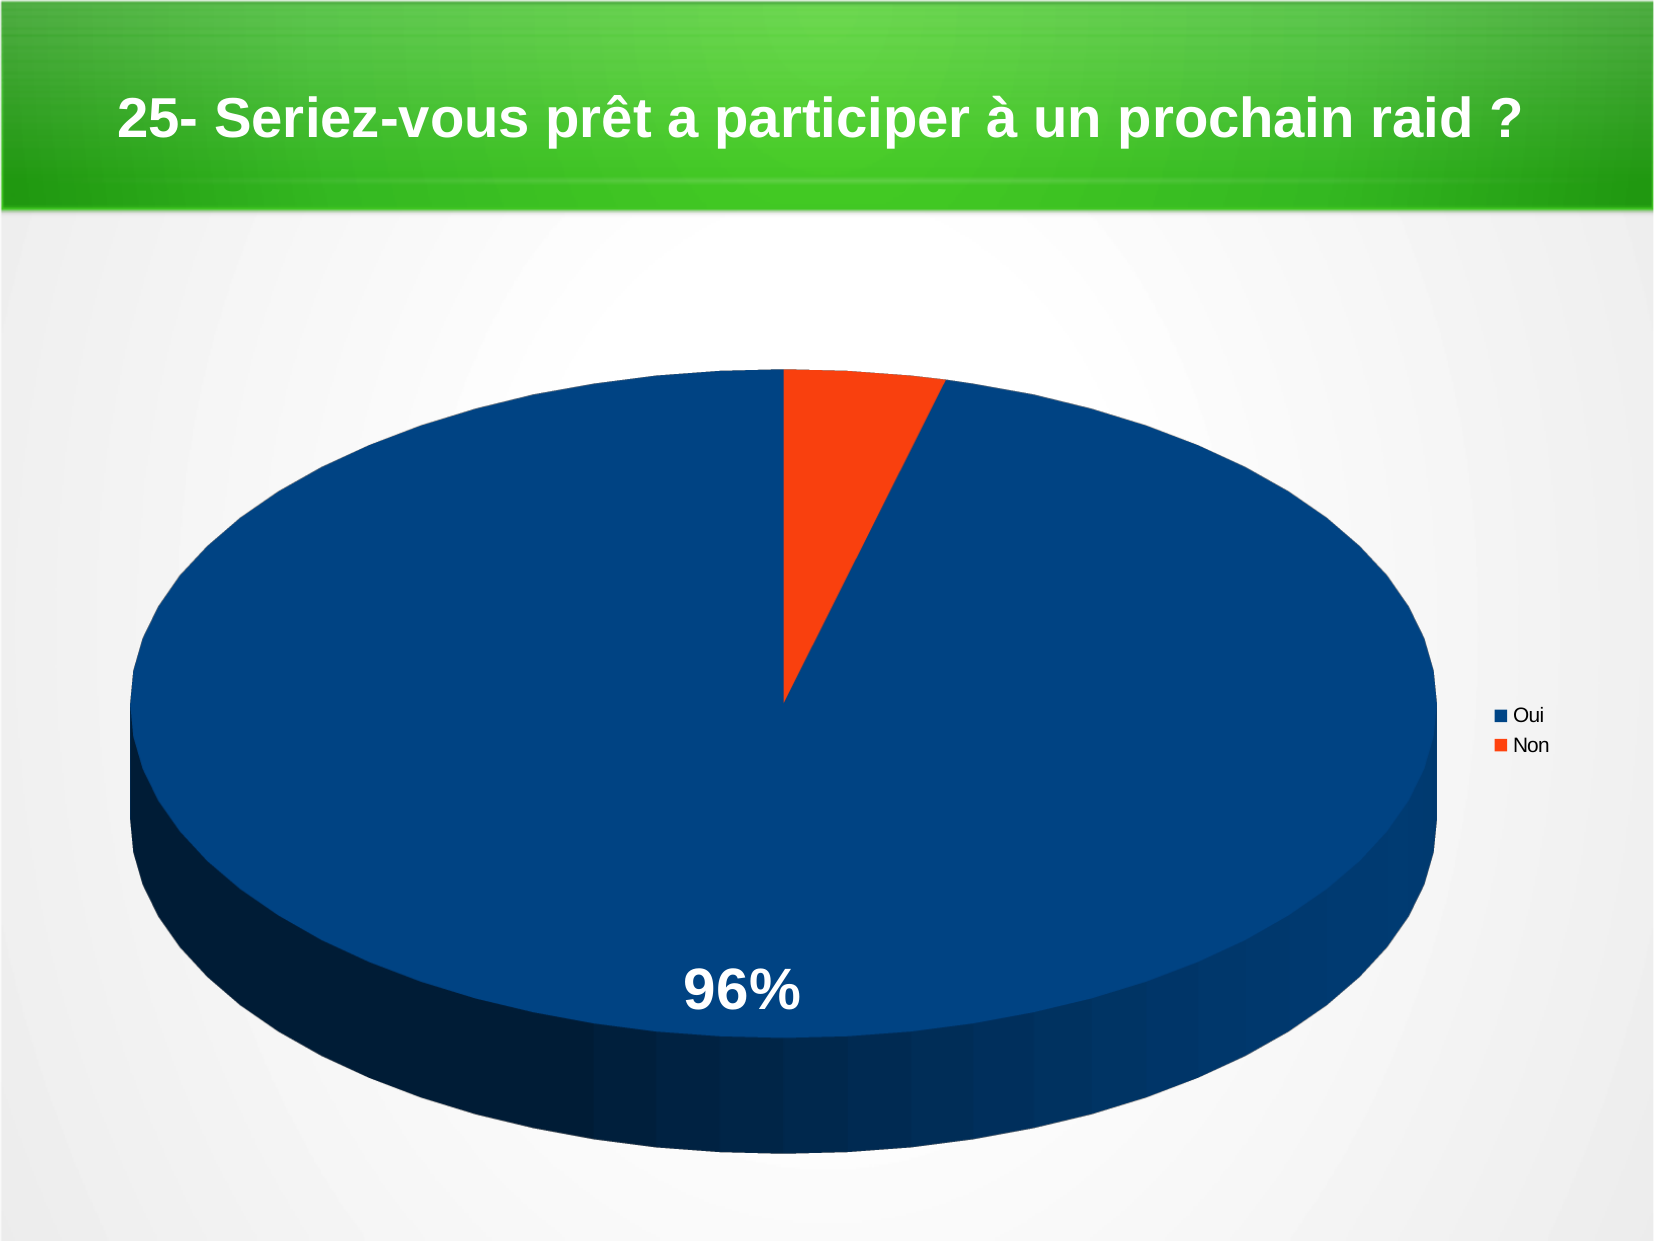

# 25- Seriez-vous prêt a participer à un prochain raid ?
[unsupported chart]